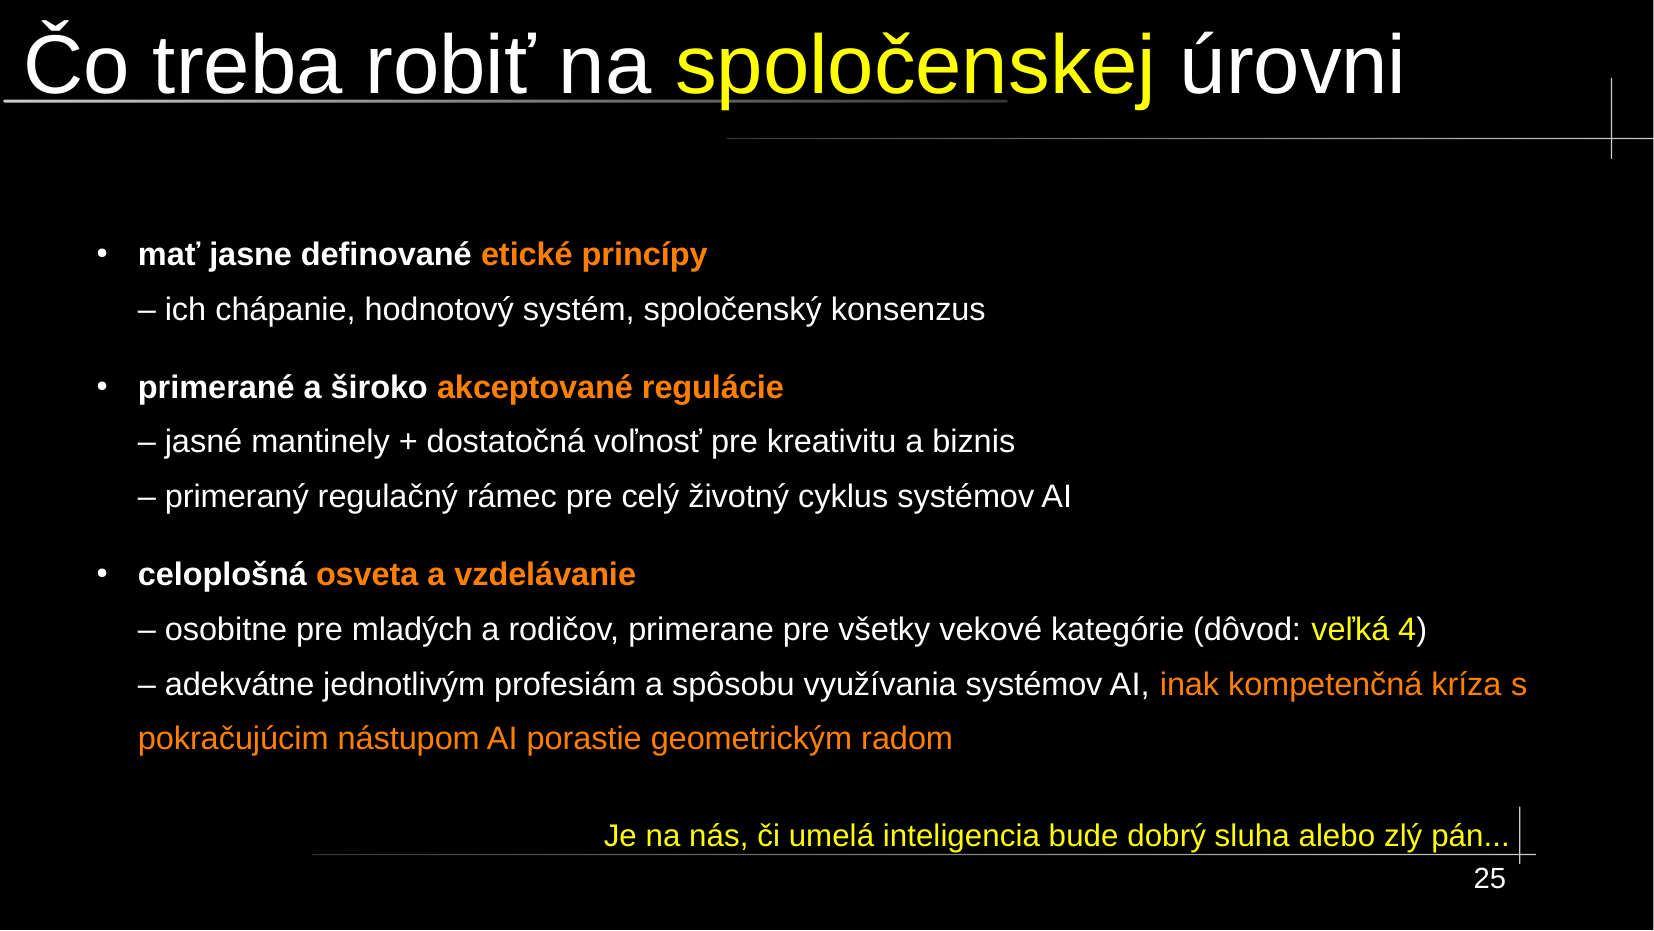

# Čo treba robiť na spoločenskej úrovni
mať jasne definované etické princípy
– ich chápanie, hodnotový systém, spoločenský konsenzus
primerané a široko akceptované regulácie
– jasné mantinely + dostatočná voľnosť pre kreativitu a biznis
– primeraný regulačný rámec pre celý životný cyklus systémov AI
celoplošná osveta a vzdelávanie
– osobitne pre mladých a rodičov, primerane pre všetky vekové kategórie (dôvod: veľká 4)
– adekvátne jednotlivým profesiám a spôsobu využívania systémov AI, inak kompetenčná kríza s pokračujúcim nástupom AI porastie geometrickým radom
Je na nás, či umelá inteligencia bude dobrý sluha alebo zlý pán...
25